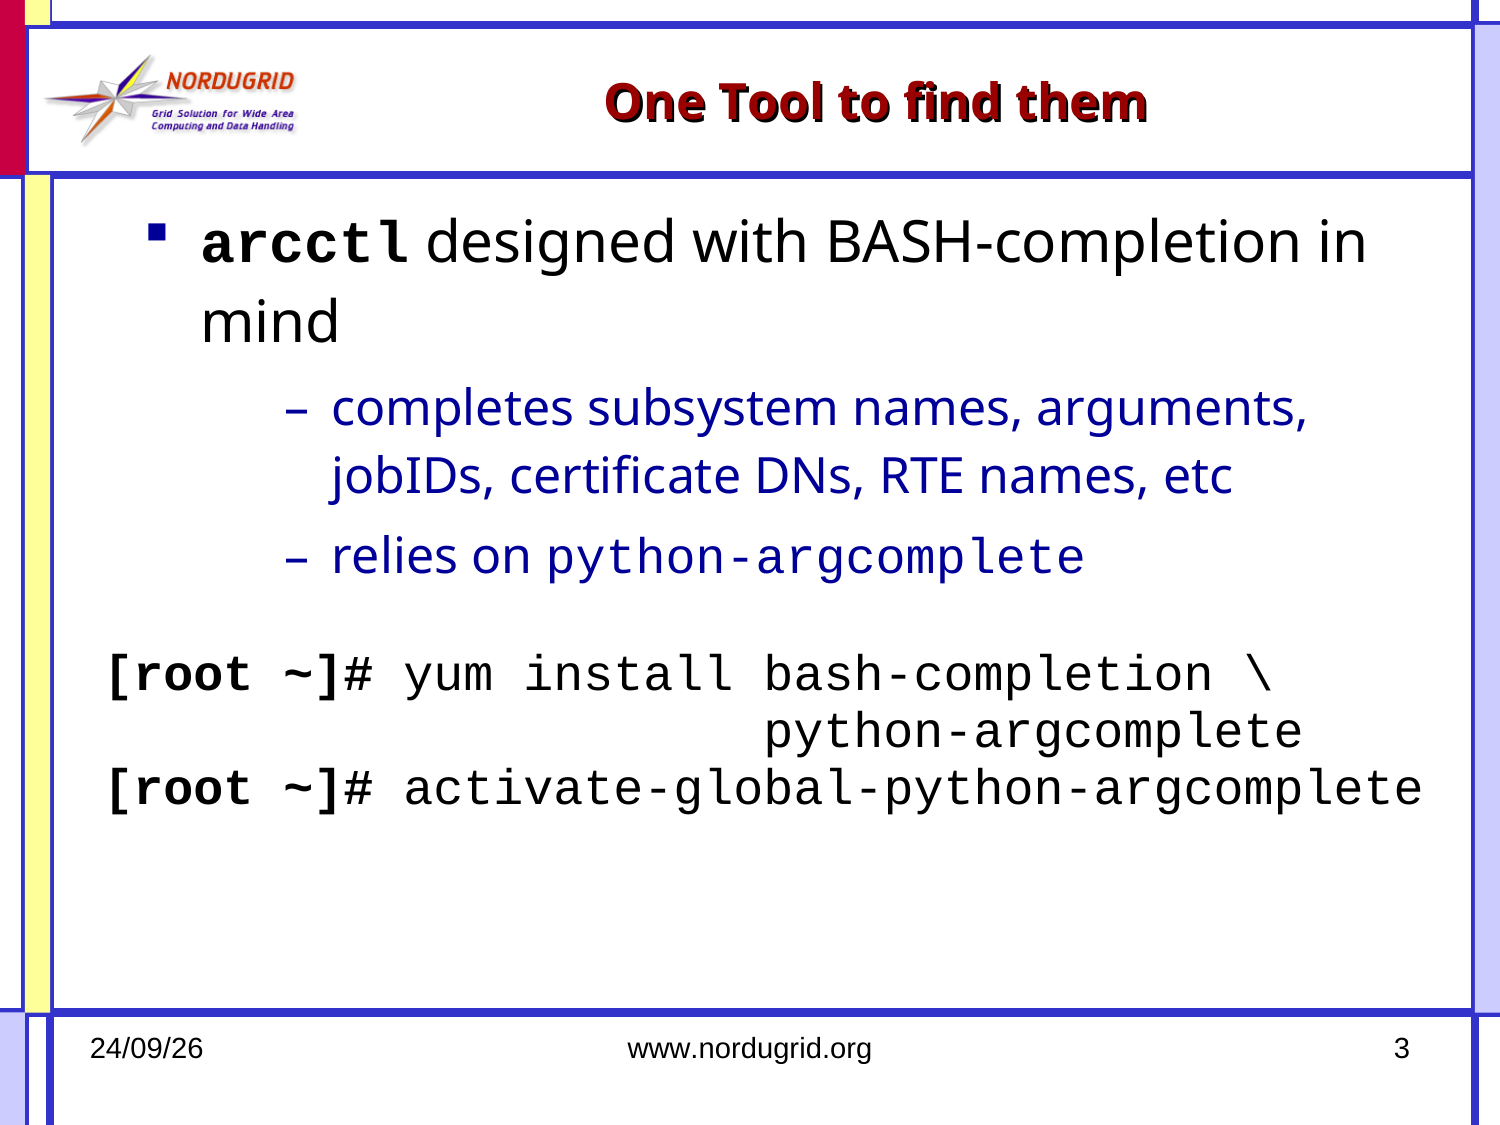

# One Tool to find them
arcctl designed with BASH-completion in mind
completes subsystem names, arguments, jobIDs, certificate DNs, RTE names, etc
relies on python-argcomplete
[root ~]# yum install bash-completion \
				 python-argcomplete
[root ~]# activate-global-python-argcomplete
www.nordugrid.org
3